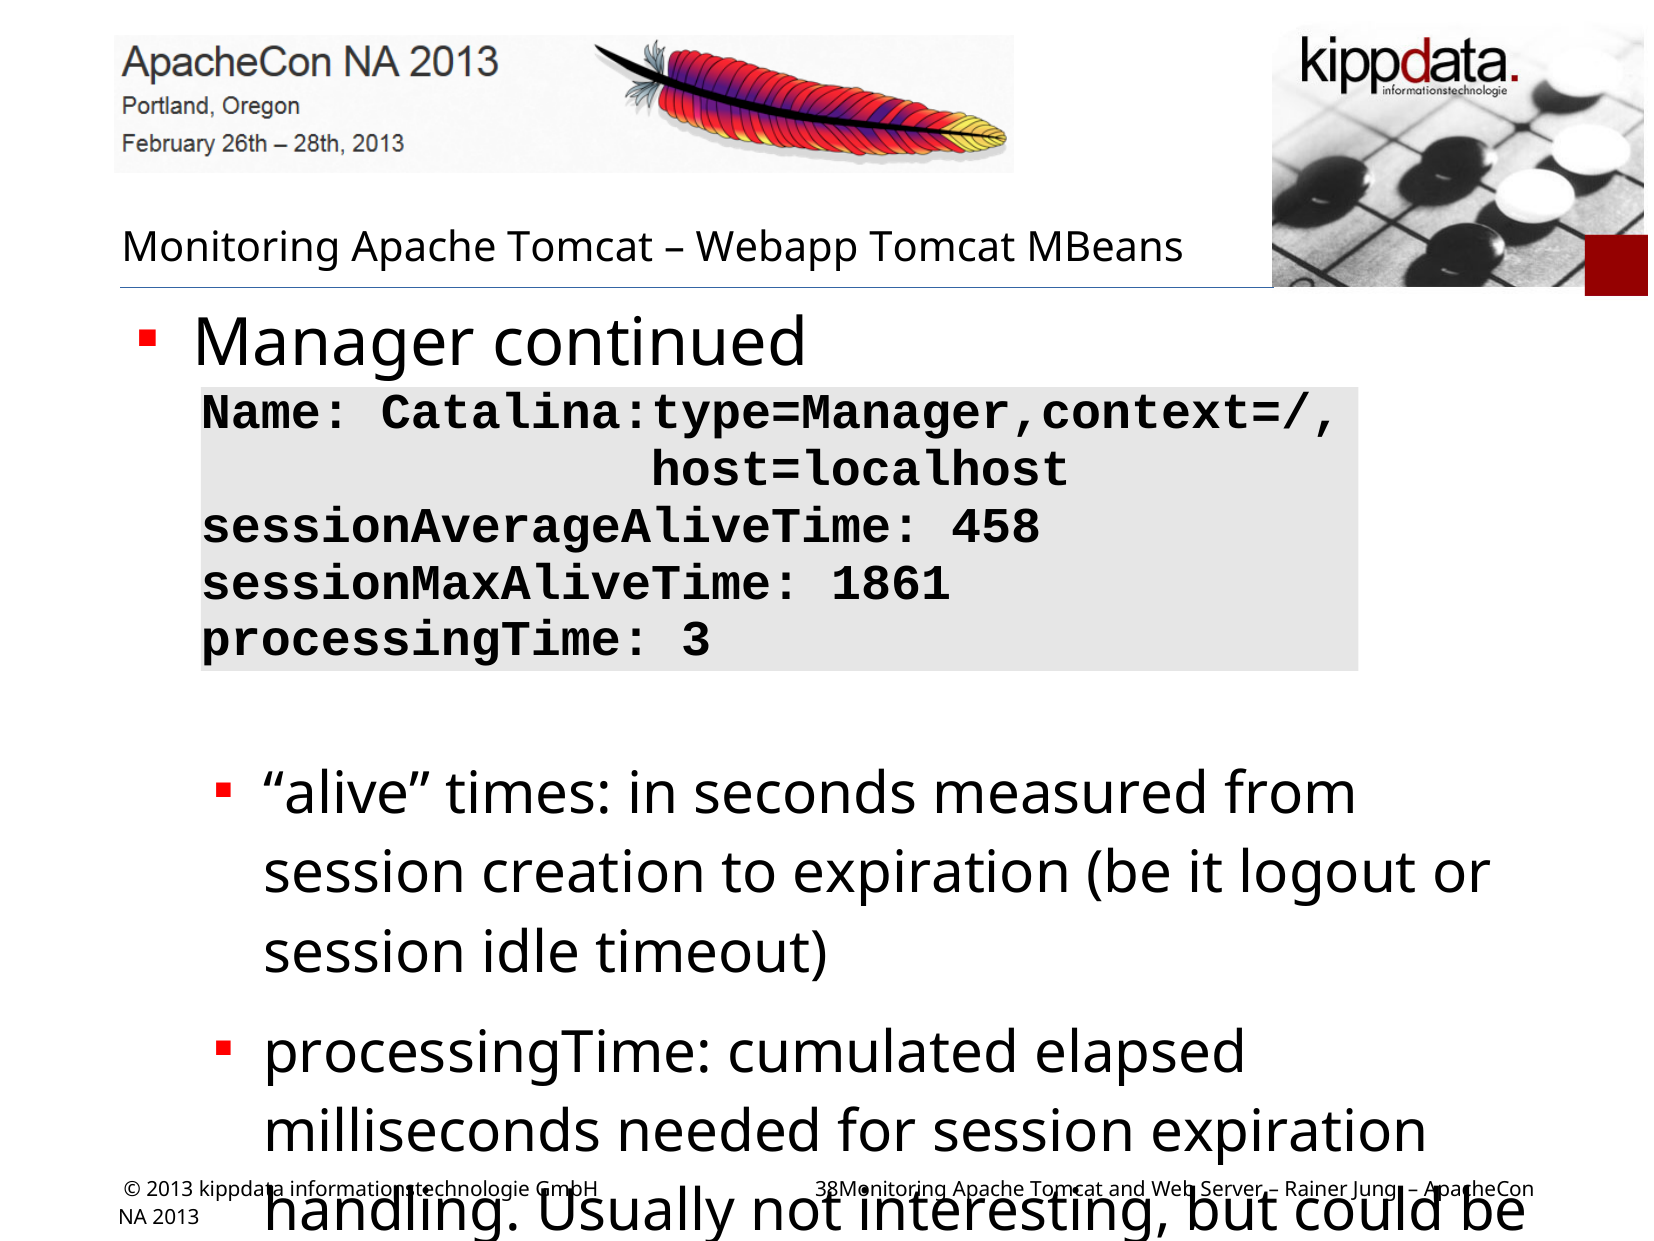

# Monitoring Apache Tomcat – Webapp Tomcat MBeans
Manager continued
“alive” times: in seconds measured from session creation to expiration (be it logout or session idle timeout)
processingTime: cumulated elapsed milliseconds needed for session expiration handling. Usually not interesting, but could be when using a custom HttpSessionListener
Name: Catalina:type=Manager,context=/,
 host=localhost
sessionAverageAliveTime: 458
sessionMaxAliveTime: 1861
processingTime: 3